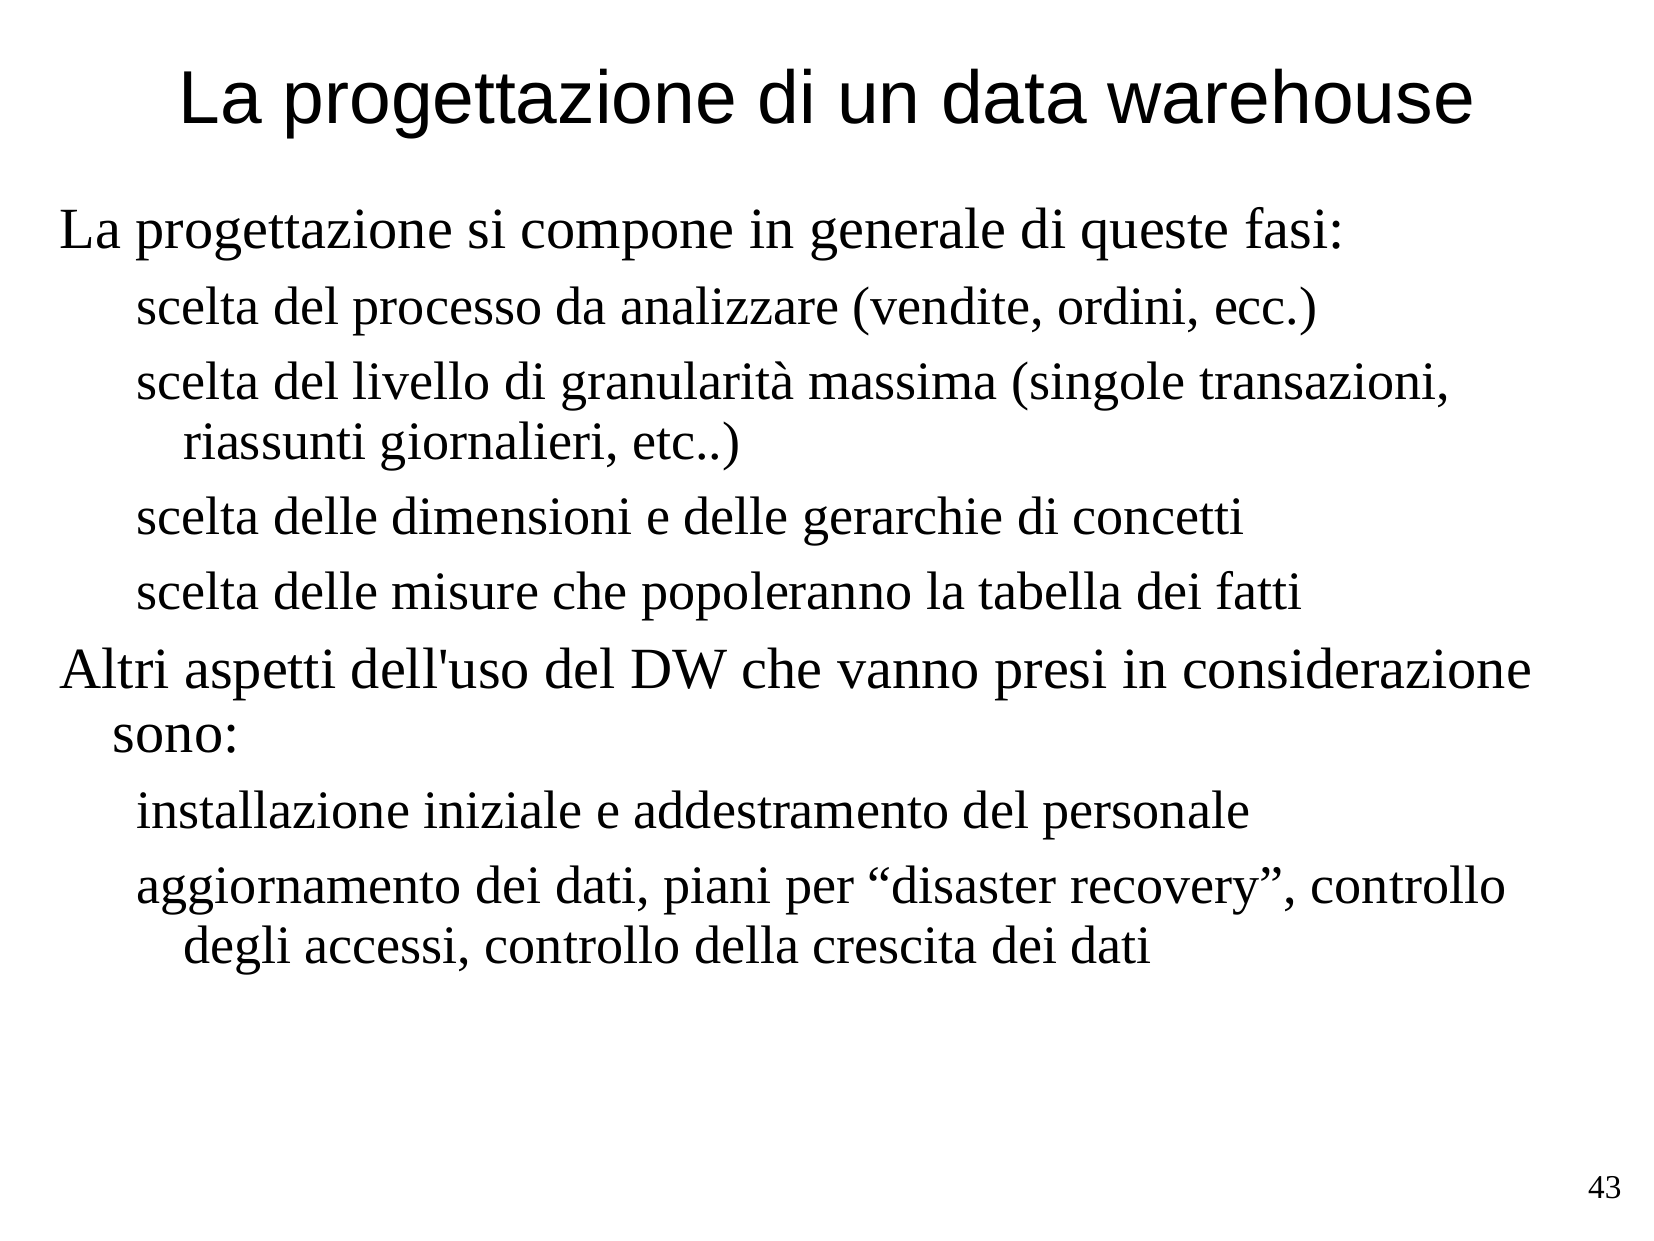

# La progettazione di un data warehouse
La progettazione si compone in generale di queste fasi:
scelta del processo da analizzare (vendite, ordini, ecc.)
scelta del livello di granularità massima (singole transazioni, riassunti giornalieri, etc..)
scelta delle dimensioni e delle gerarchie di concetti
scelta delle misure che popoleranno la tabella dei fatti
Altri aspetti dell'uso del DW che vanno presi in considerazione sono:
installazione iniziale e addestramento del personale
aggiornamento dei dati, piani per “disaster recovery”, controllo degli accessi, controllo della crescita dei dati